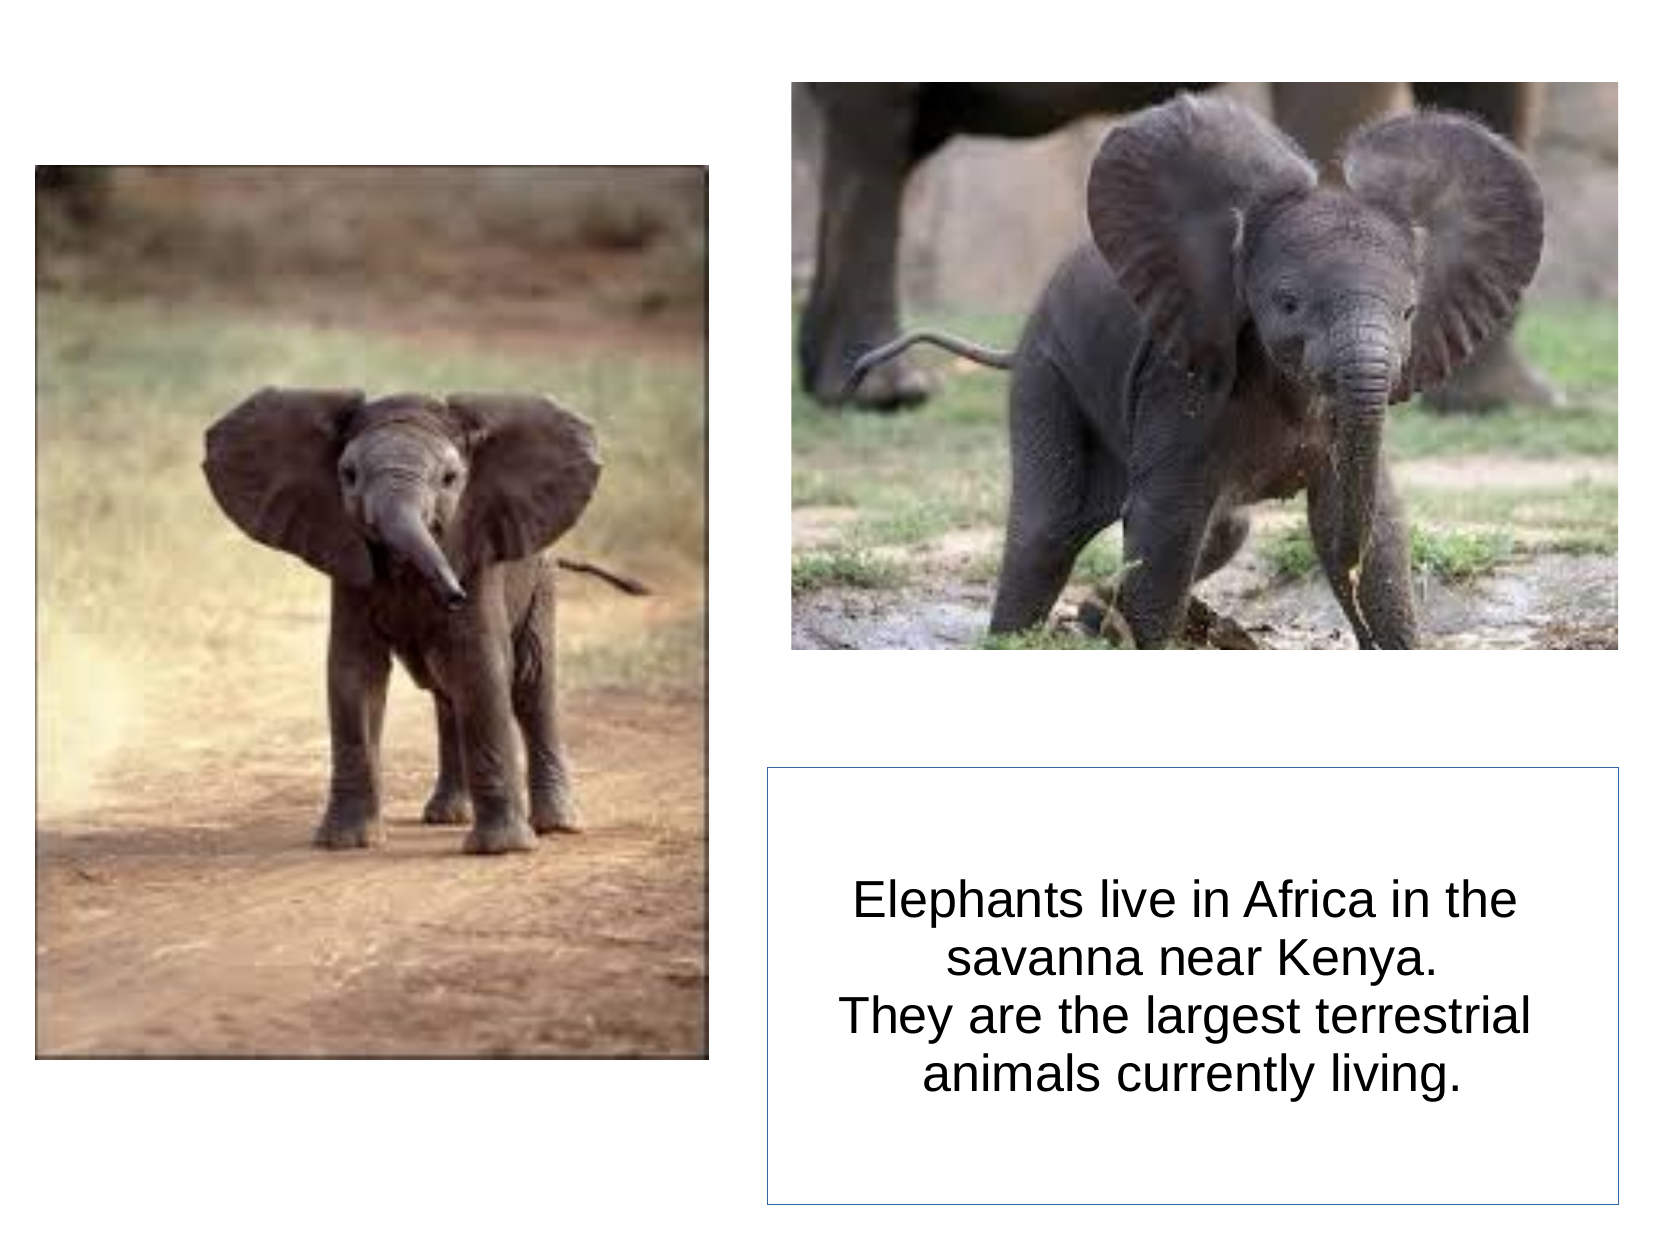

Elephants live in Africa in the
savanna near Kenya.
They are the largest terrestrial
animals currently living.